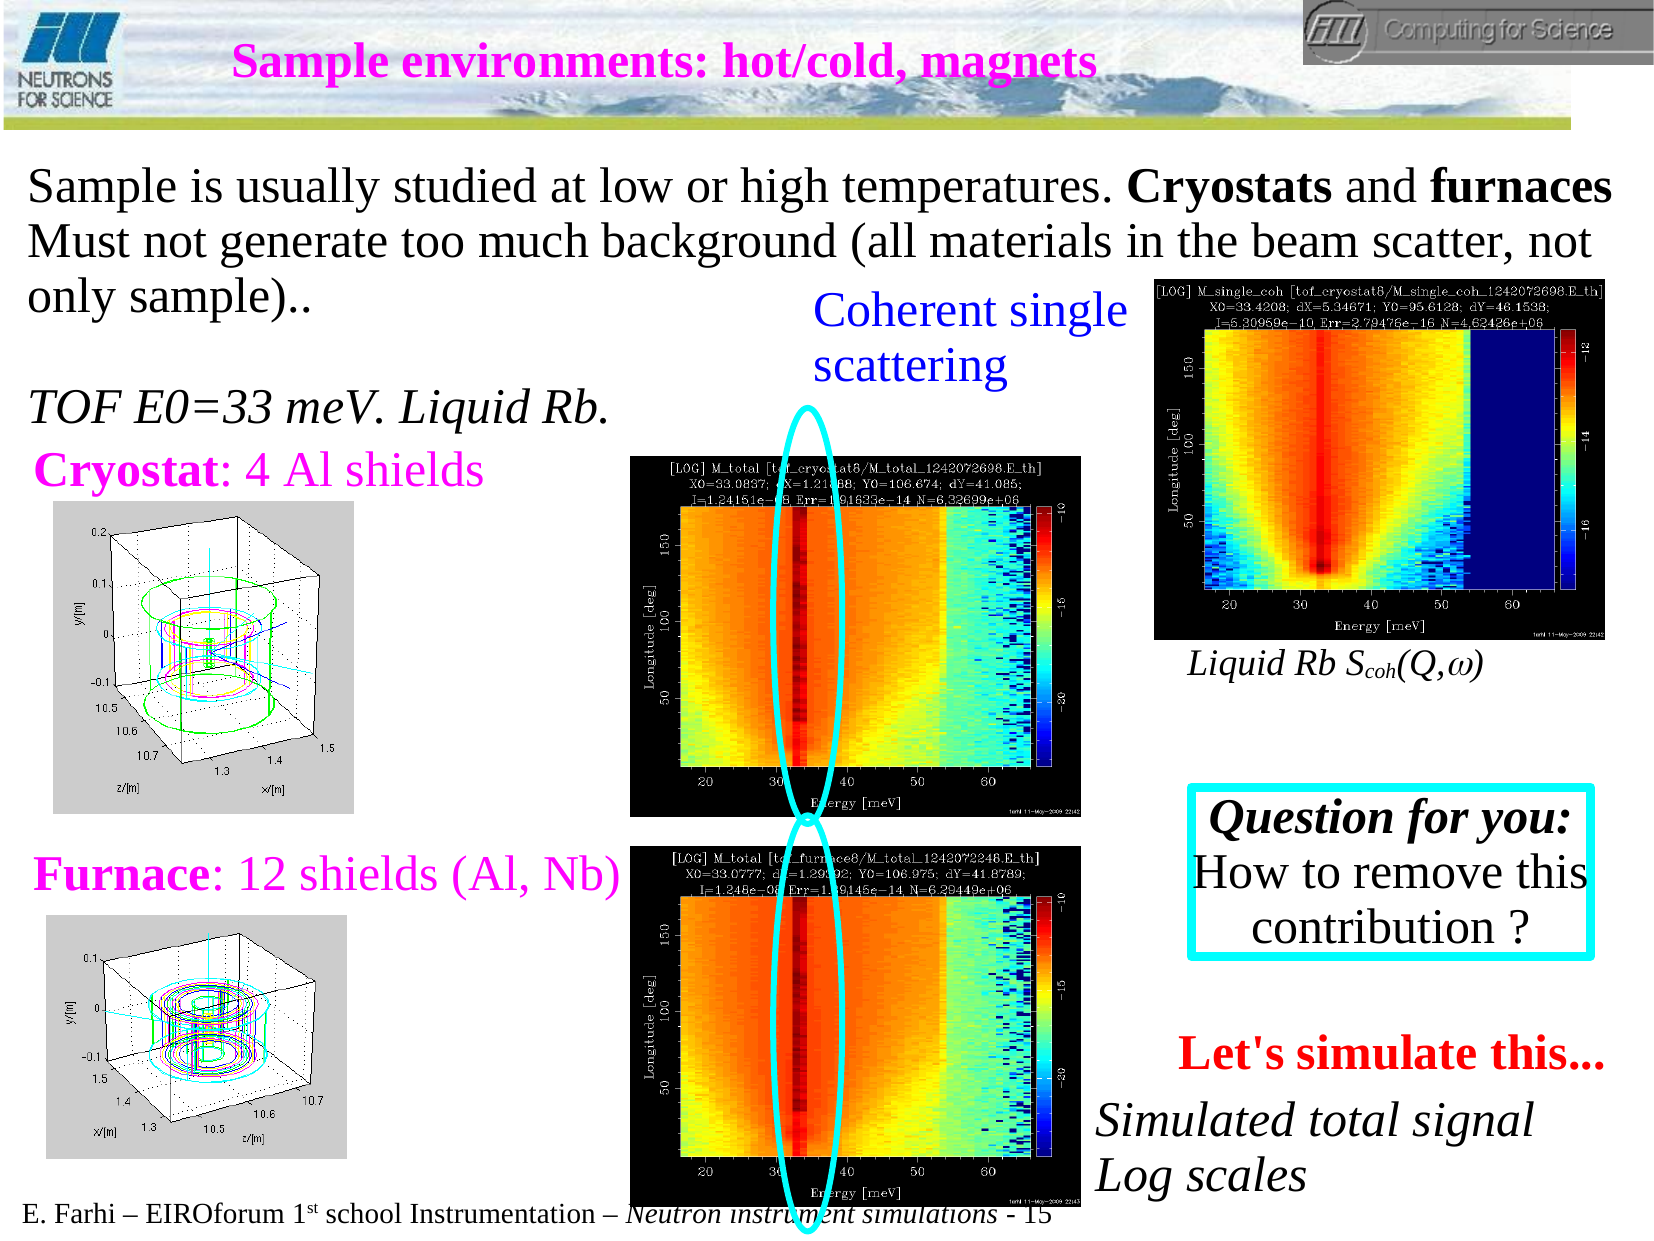

Sample environments: hot/cold, magnets
Sample is usually studied at low or high temperatures. Cryostats and furnaces
Must not generate too much background (all materials in the beam scatter, not only sample)..
TOF E0=33 meV. Liquid Rb.
Coherent single
scattering
Cryostat: 4 Al shields
Liquid Rb Scoh(Q,w)
Question for you:
How to remove this
contribution ?
Furnace: 12 shields (Al, Nb)
Let's simulate this...
Simulated total signal
Log scales